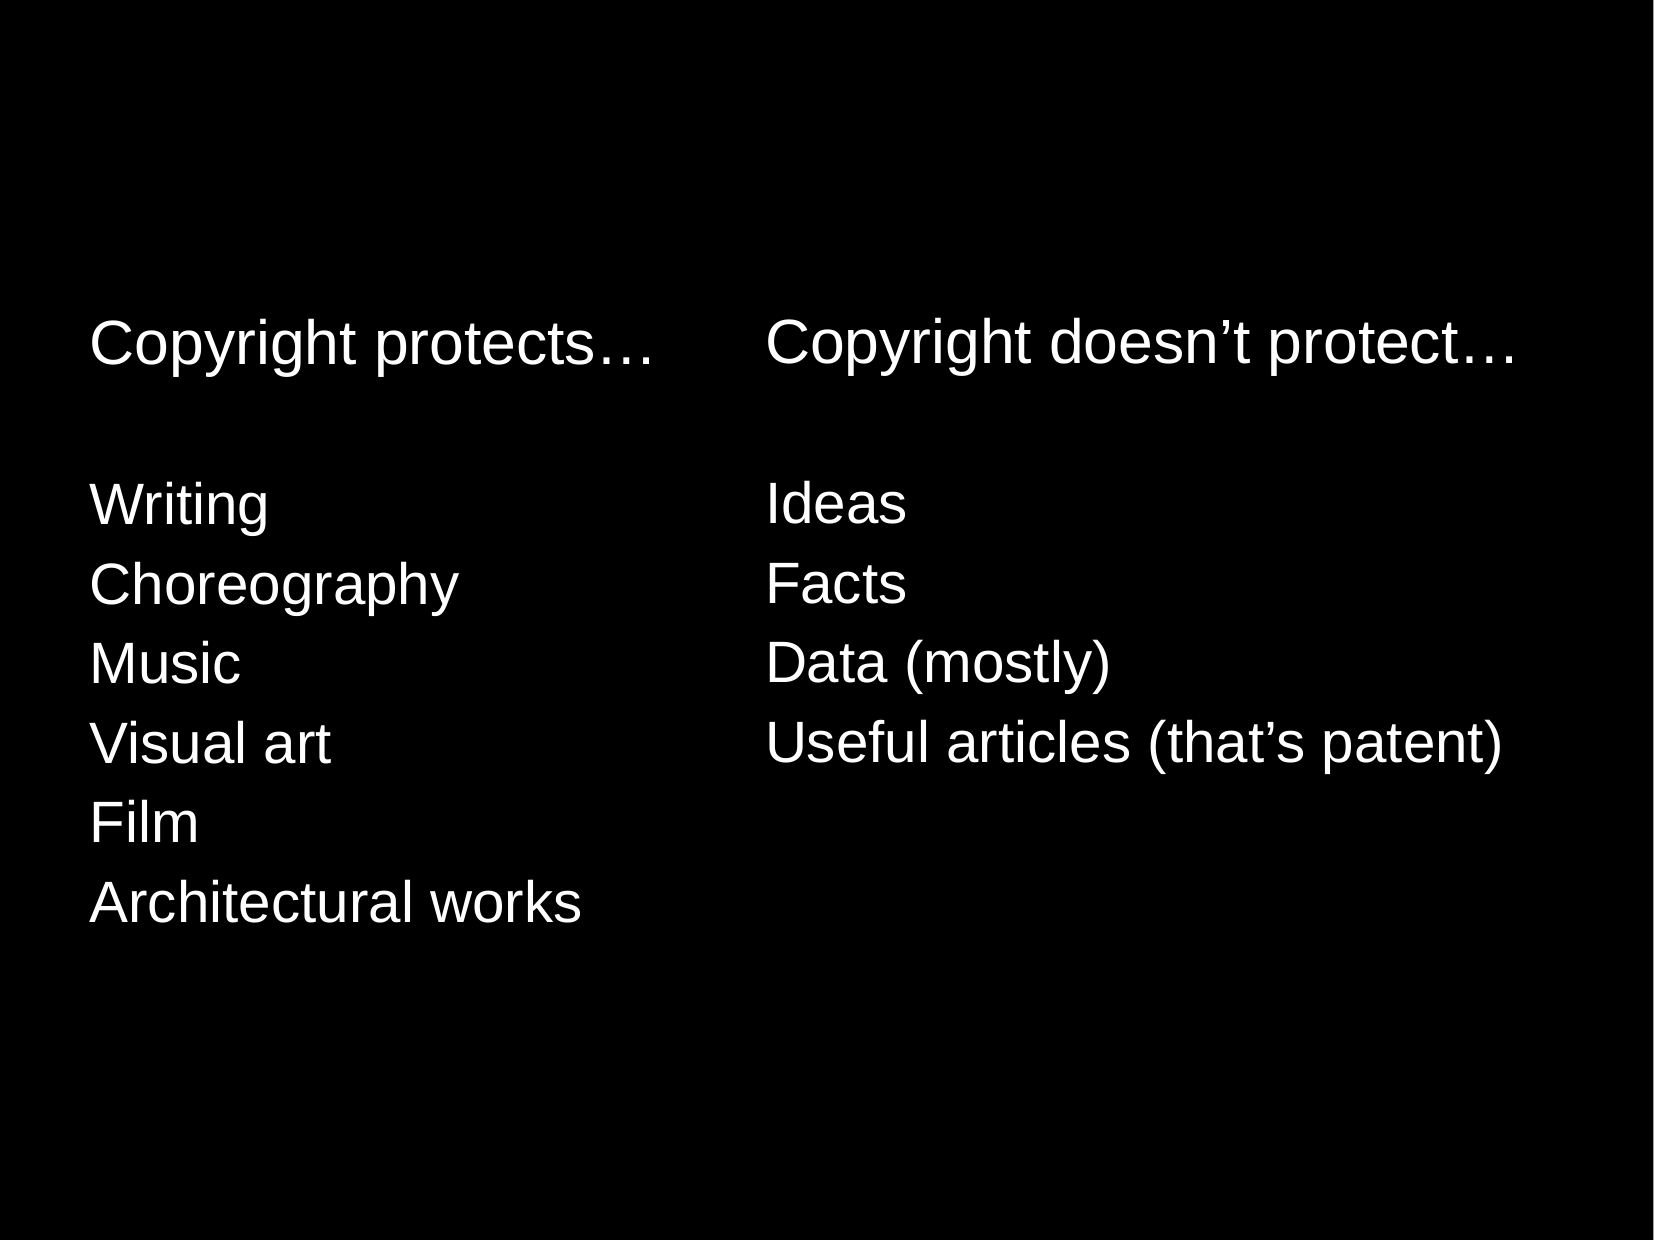

Copyright doesn’t protect…
Ideas
Facts
Data (mostly)
Useful articles (that’s patent)
Copyright protects…
Writing
Choreography
Music
Visual art
Film
Architectural works